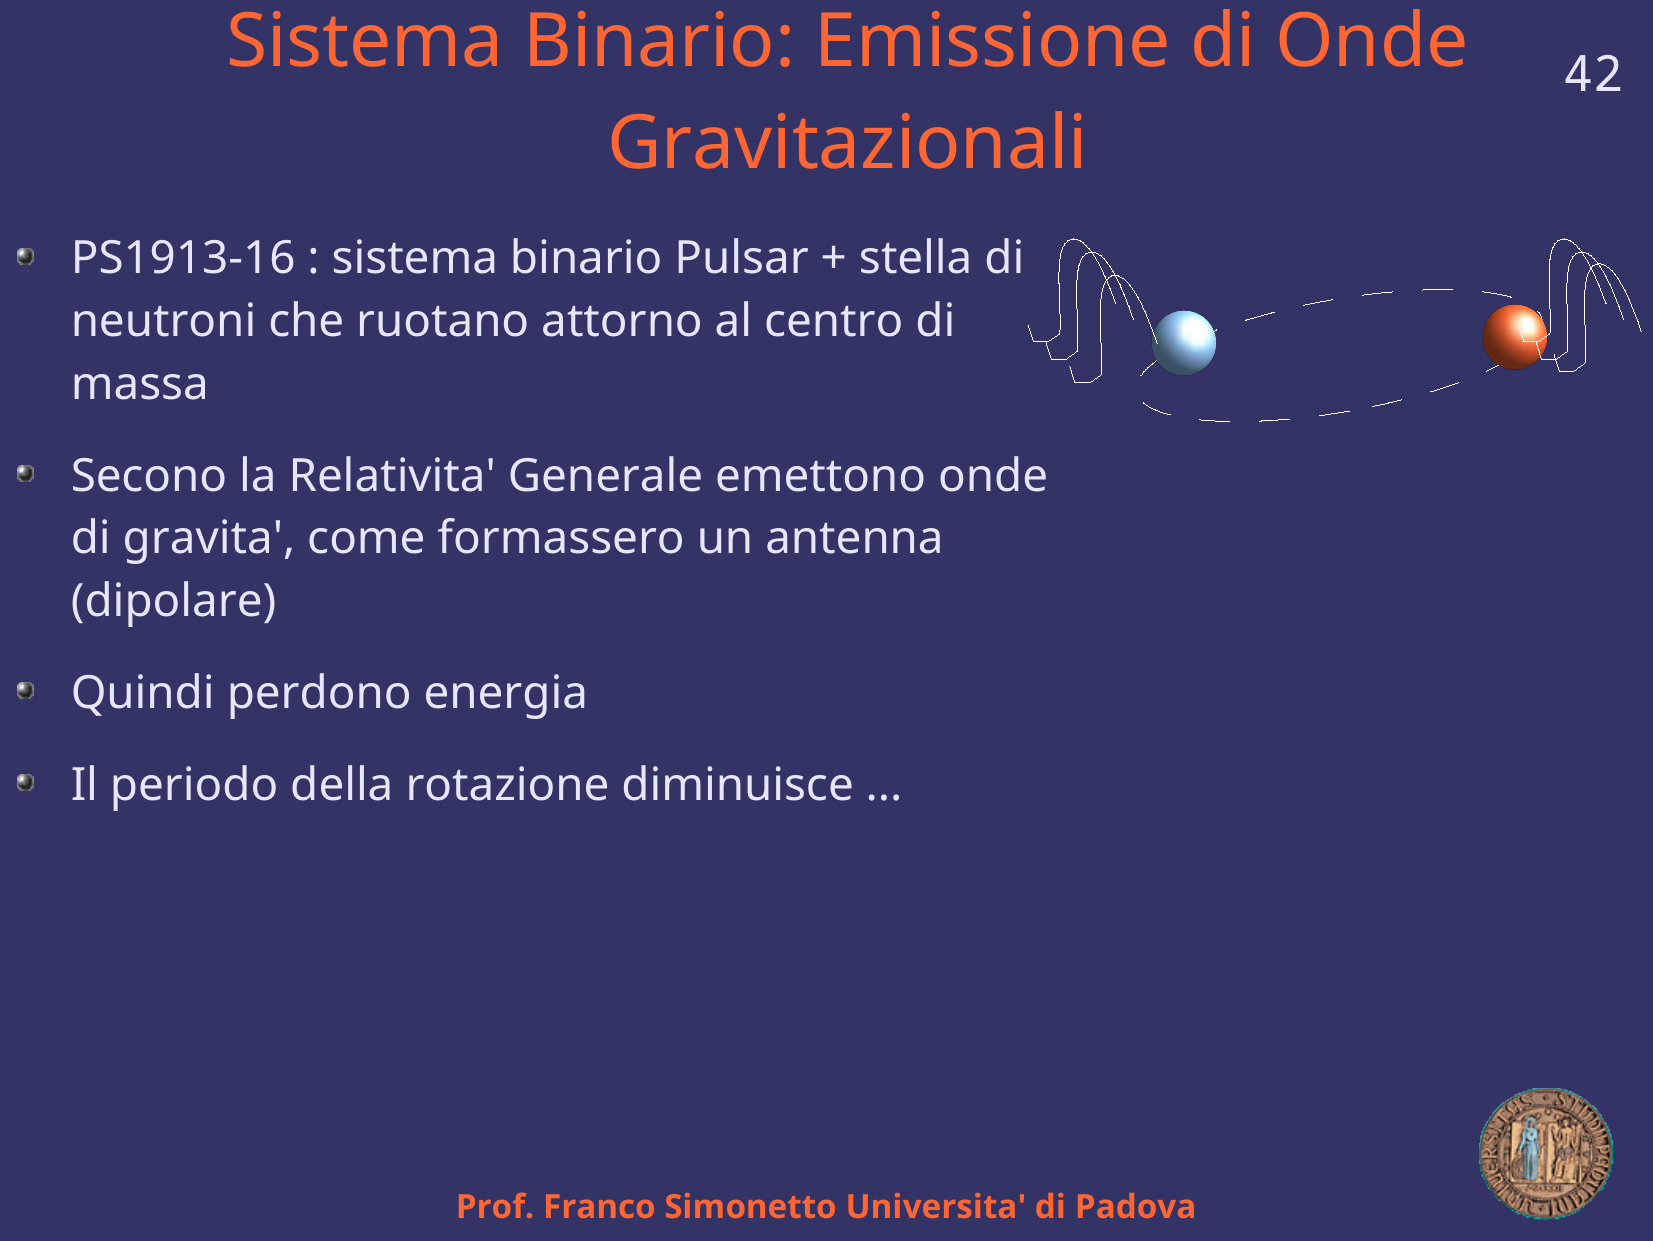

# Sistema Binario: Emissione di Onde Gravitazionali
42
PS1913-16 : sistema binario Pulsar + stella di neutroni che ruotano attorno al centro di massa
Secono la Relativita' Generale emettono onde di gravita', come formassero un antenna (dipolare)
Quindi perdono energia
Il periodo della rotazione diminuisce ...